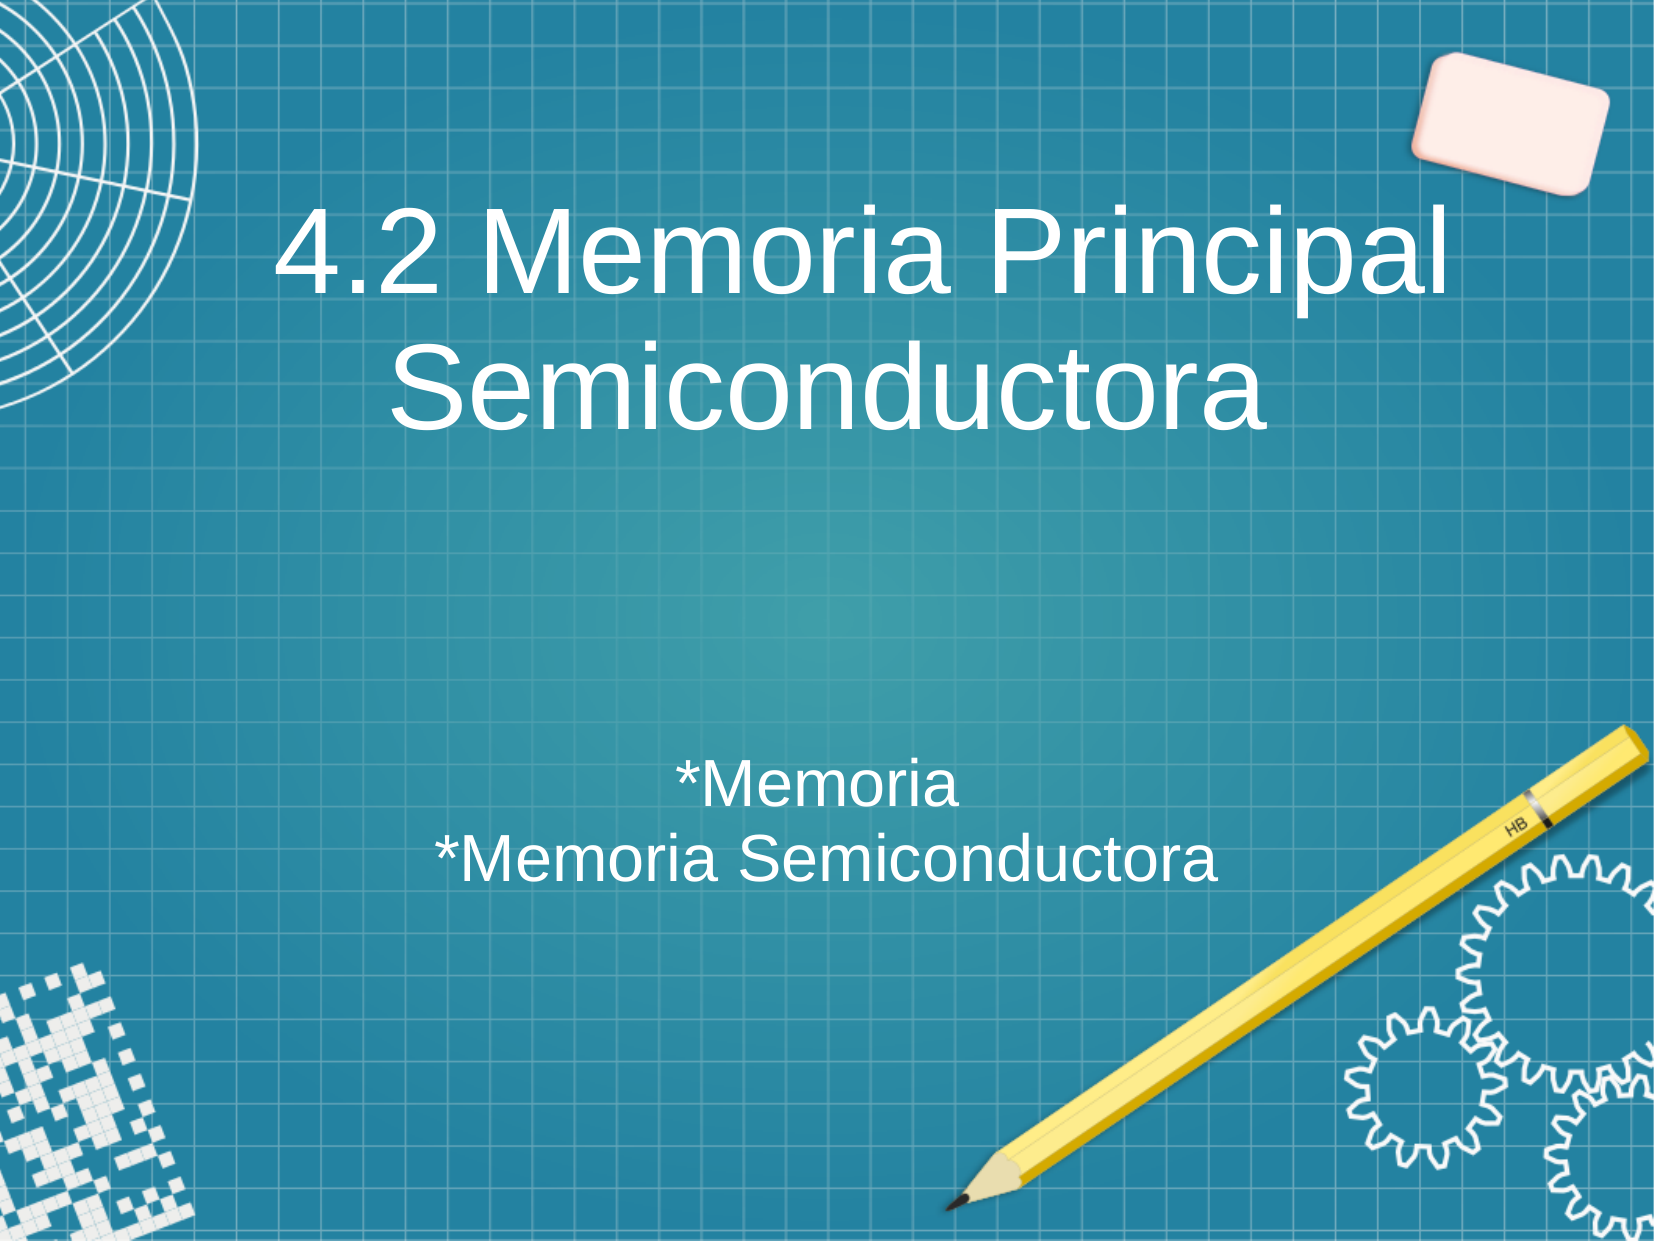

# 4.2 Memoria Principal Semiconductora
*Memoria
*Memoria Semiconductora